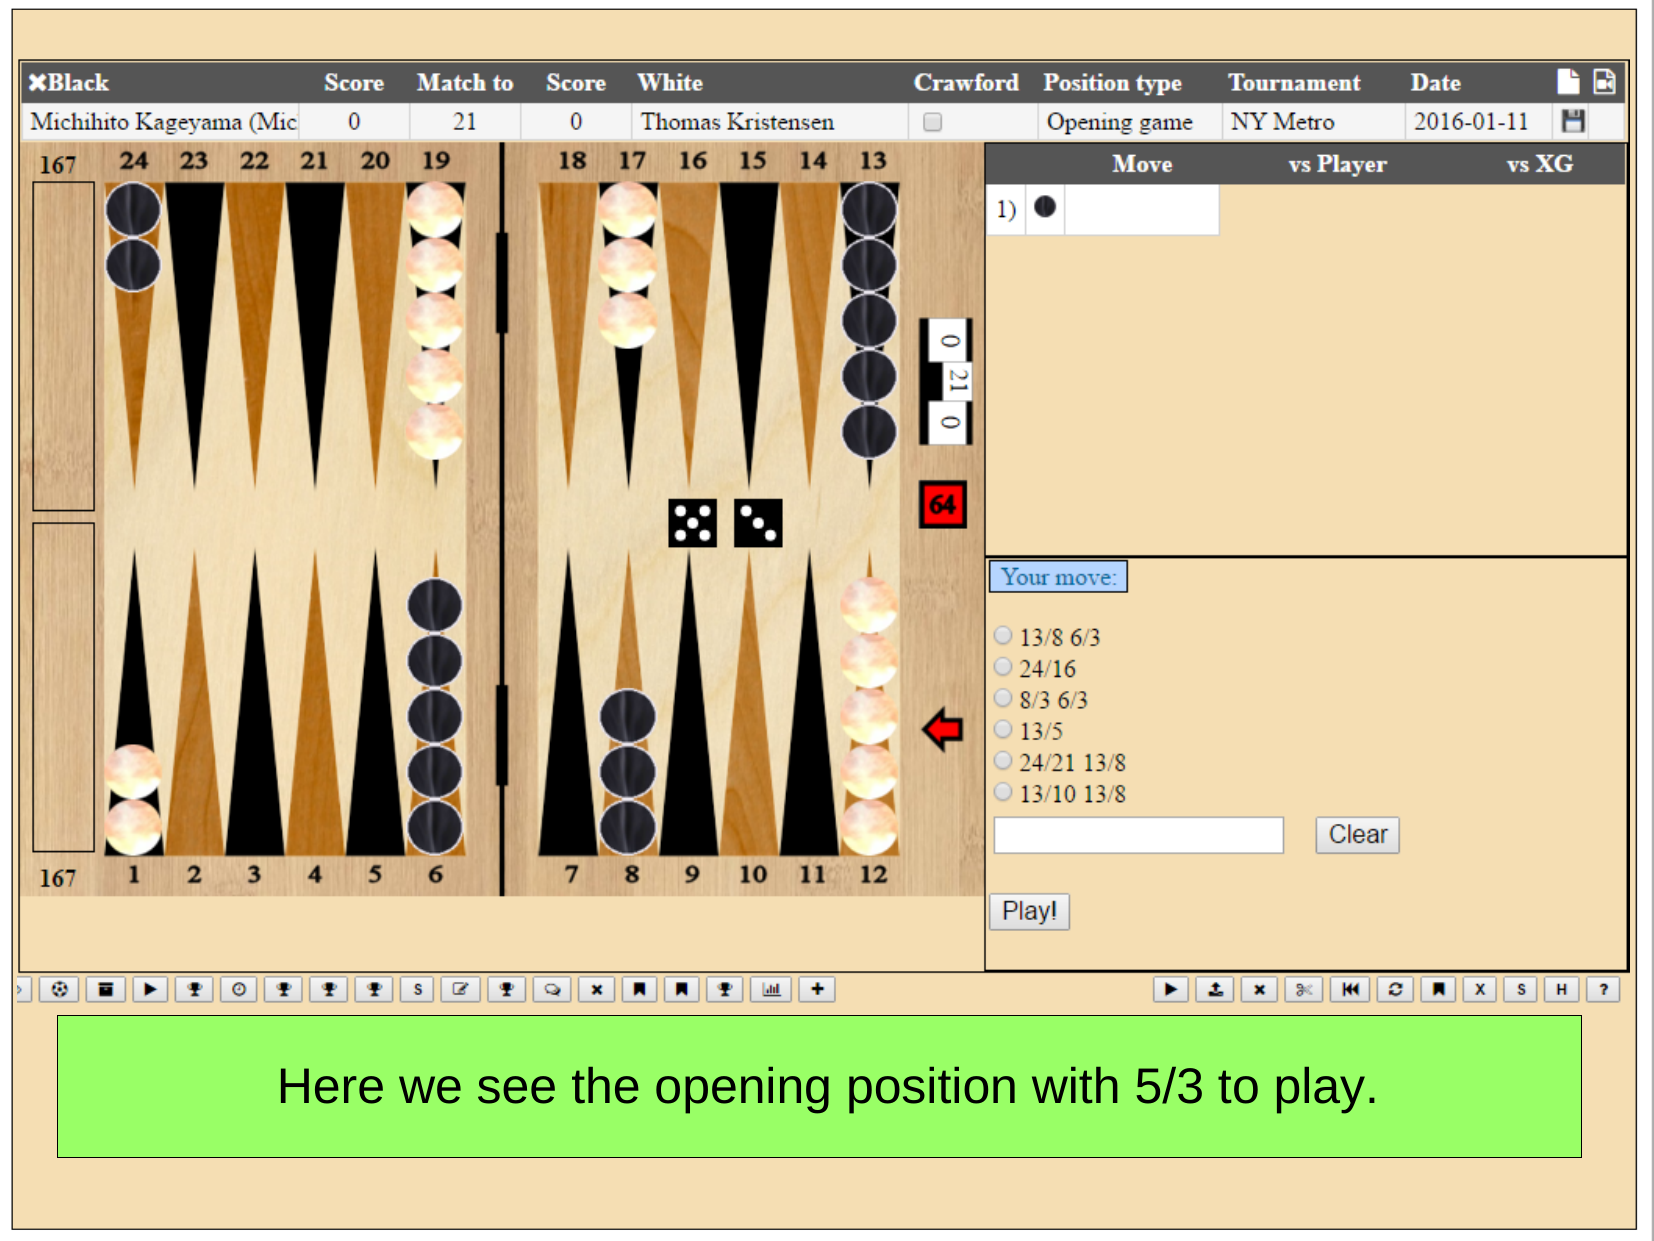

# Backgammon Studio
Here we see the opening position with 5/3 to play.